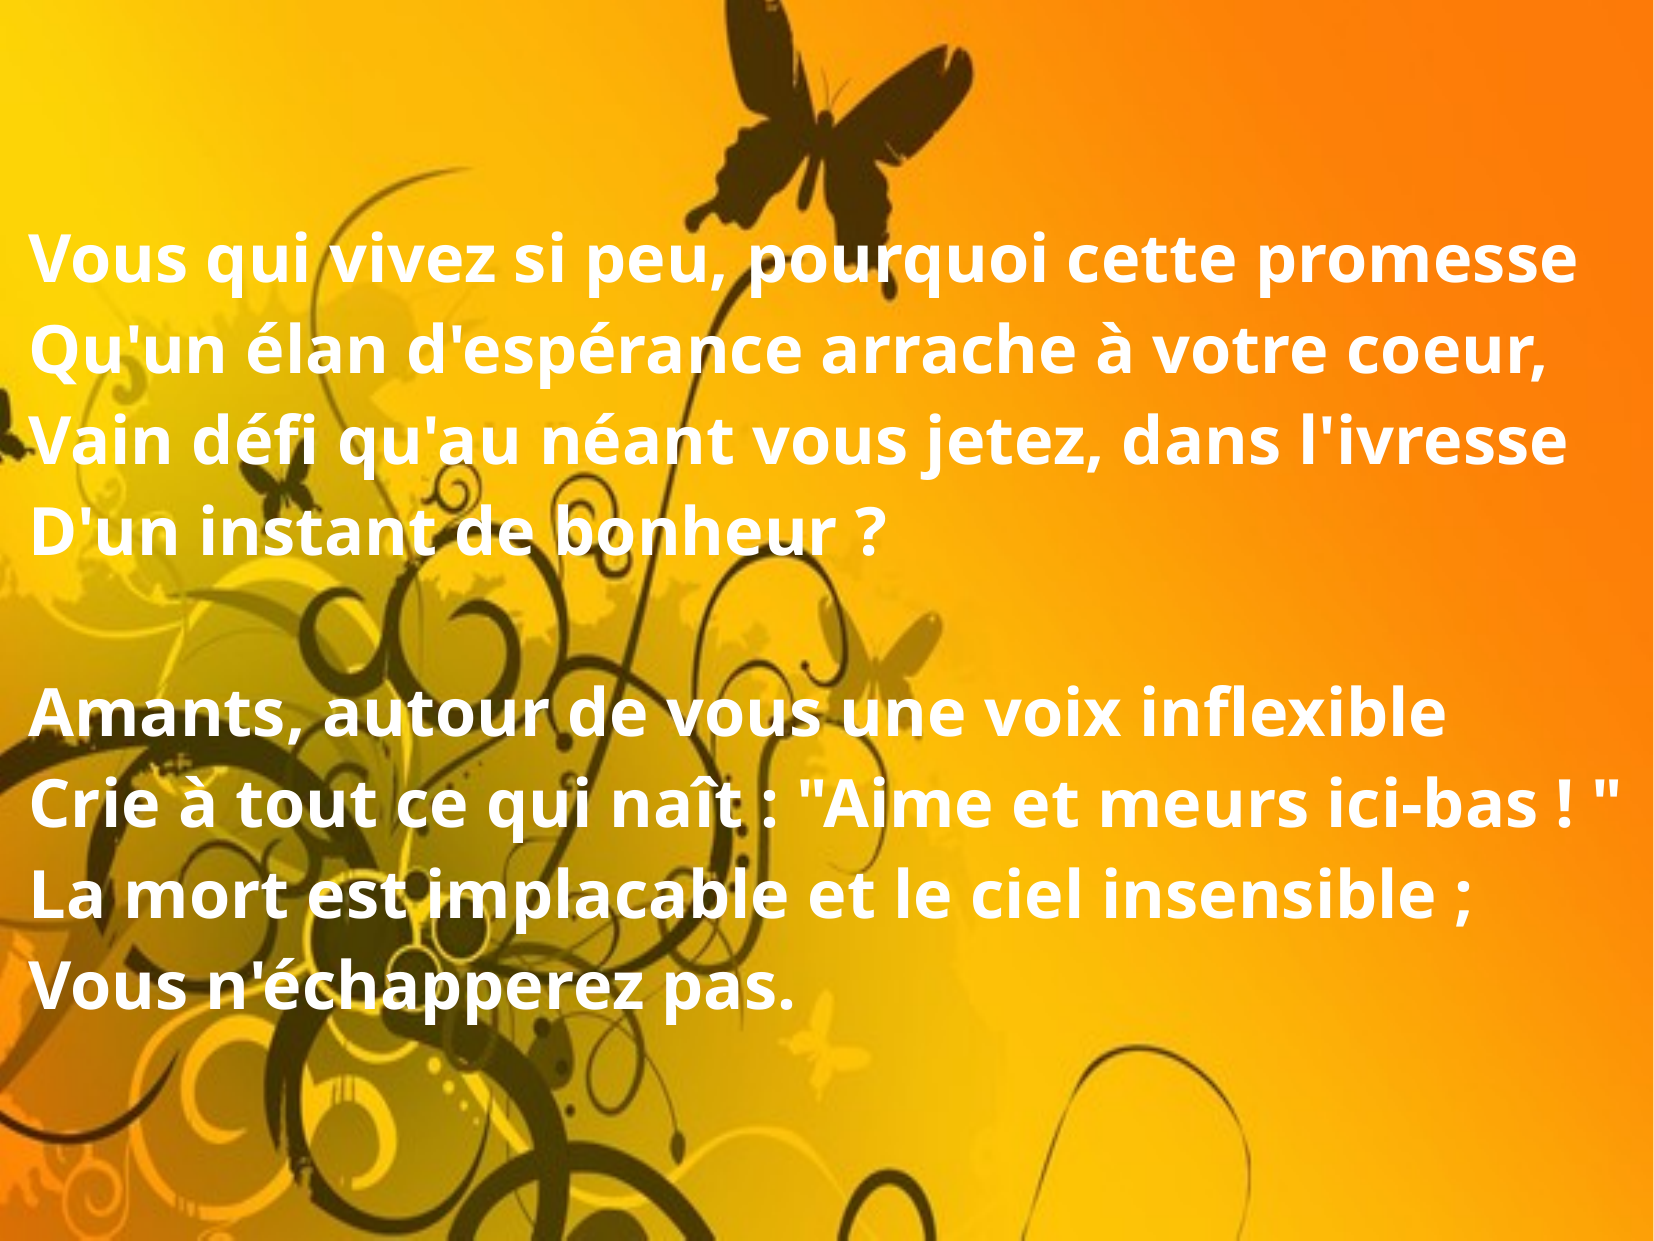

Vous qui vivez si peu, pourquoi cette promesse
Qu'un élan d'espérance arrache à votre coeur,
Vain défi qu'au néant vous jetez, dans l'ivresse
D'un instant de bonheur ?
Amants, autour de vous une voix inflexible
Crie à tout ce qui naît : "Aime et meurs ici-bas ! "
La mort est implacable et le ciel insensible ;
Vous n'échapperez pas.
#